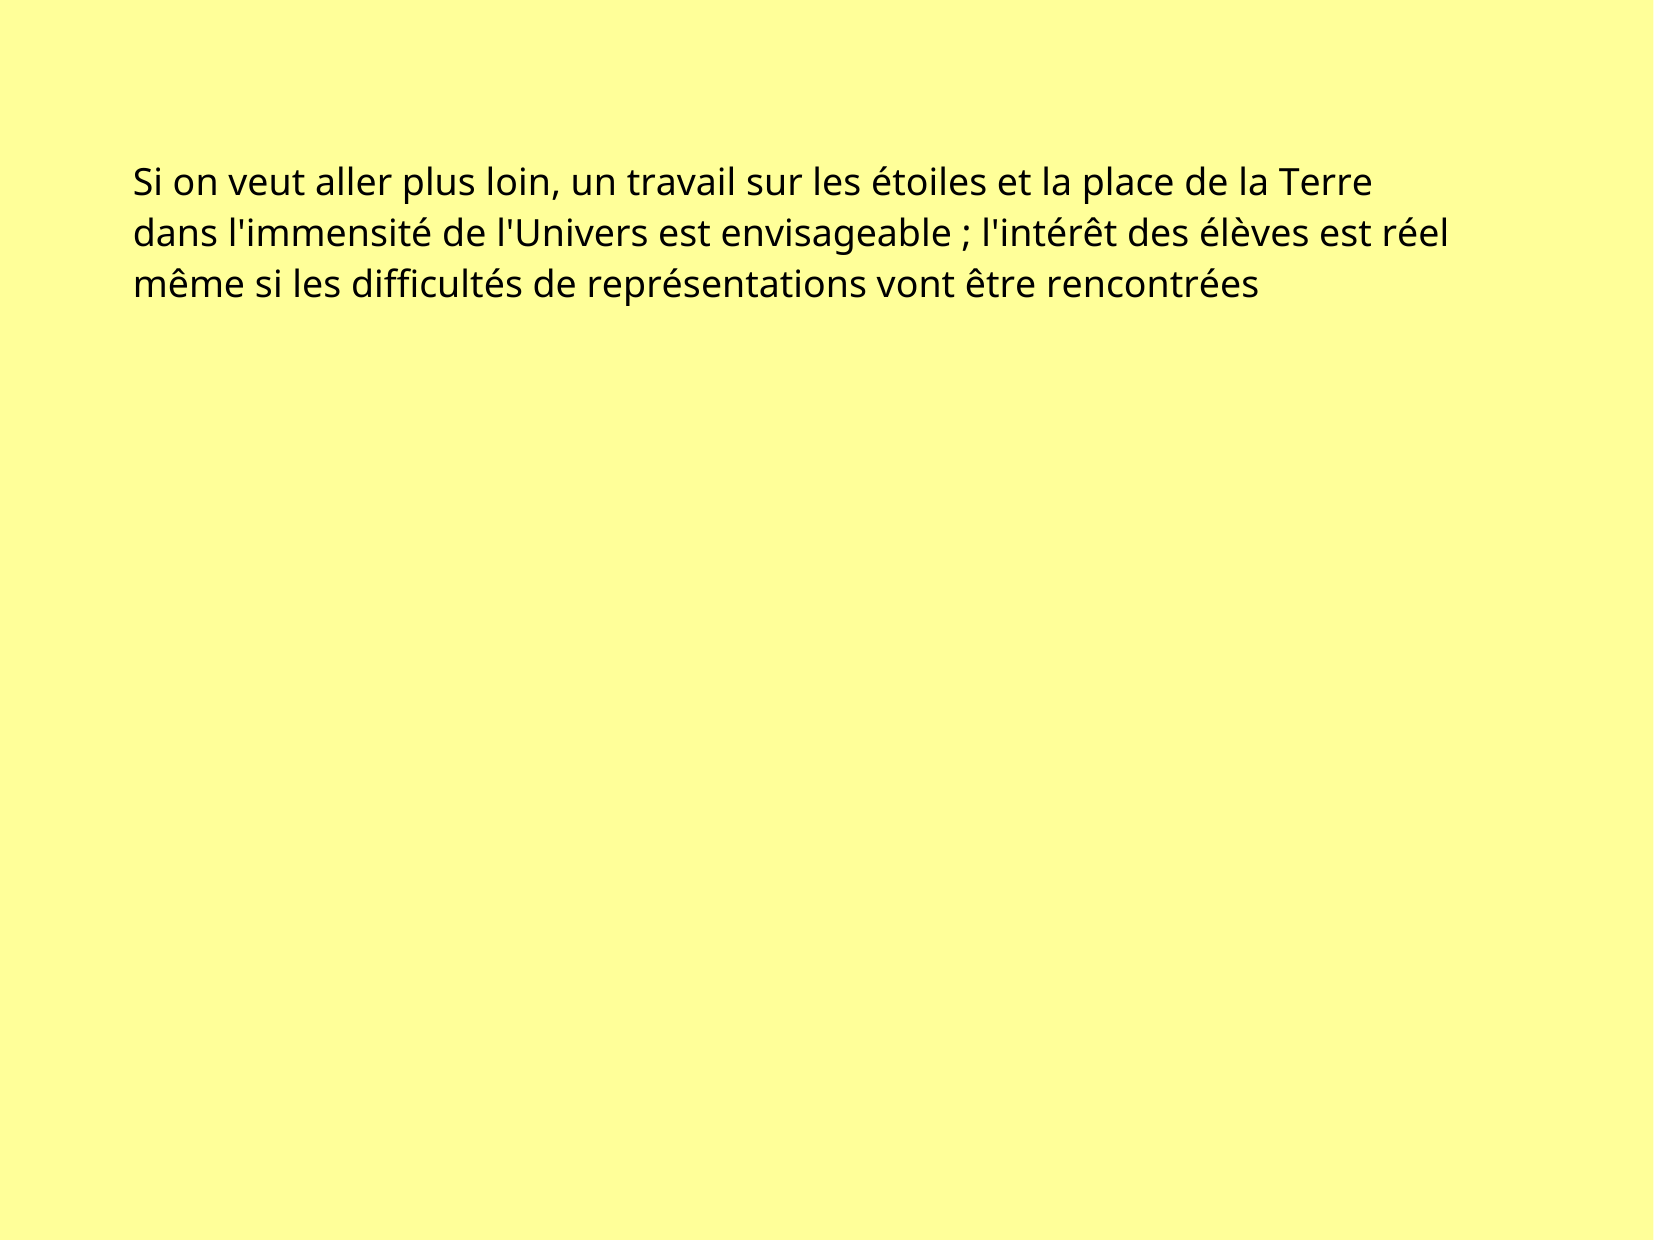

Si on veut aller plus loin, un travail sur les étoiles et la place de la Terre dans l'immensité de l'Univers est envisageable ; l'intérêt des élèves est réel même si les difficultés de représentations vont être rencontrées